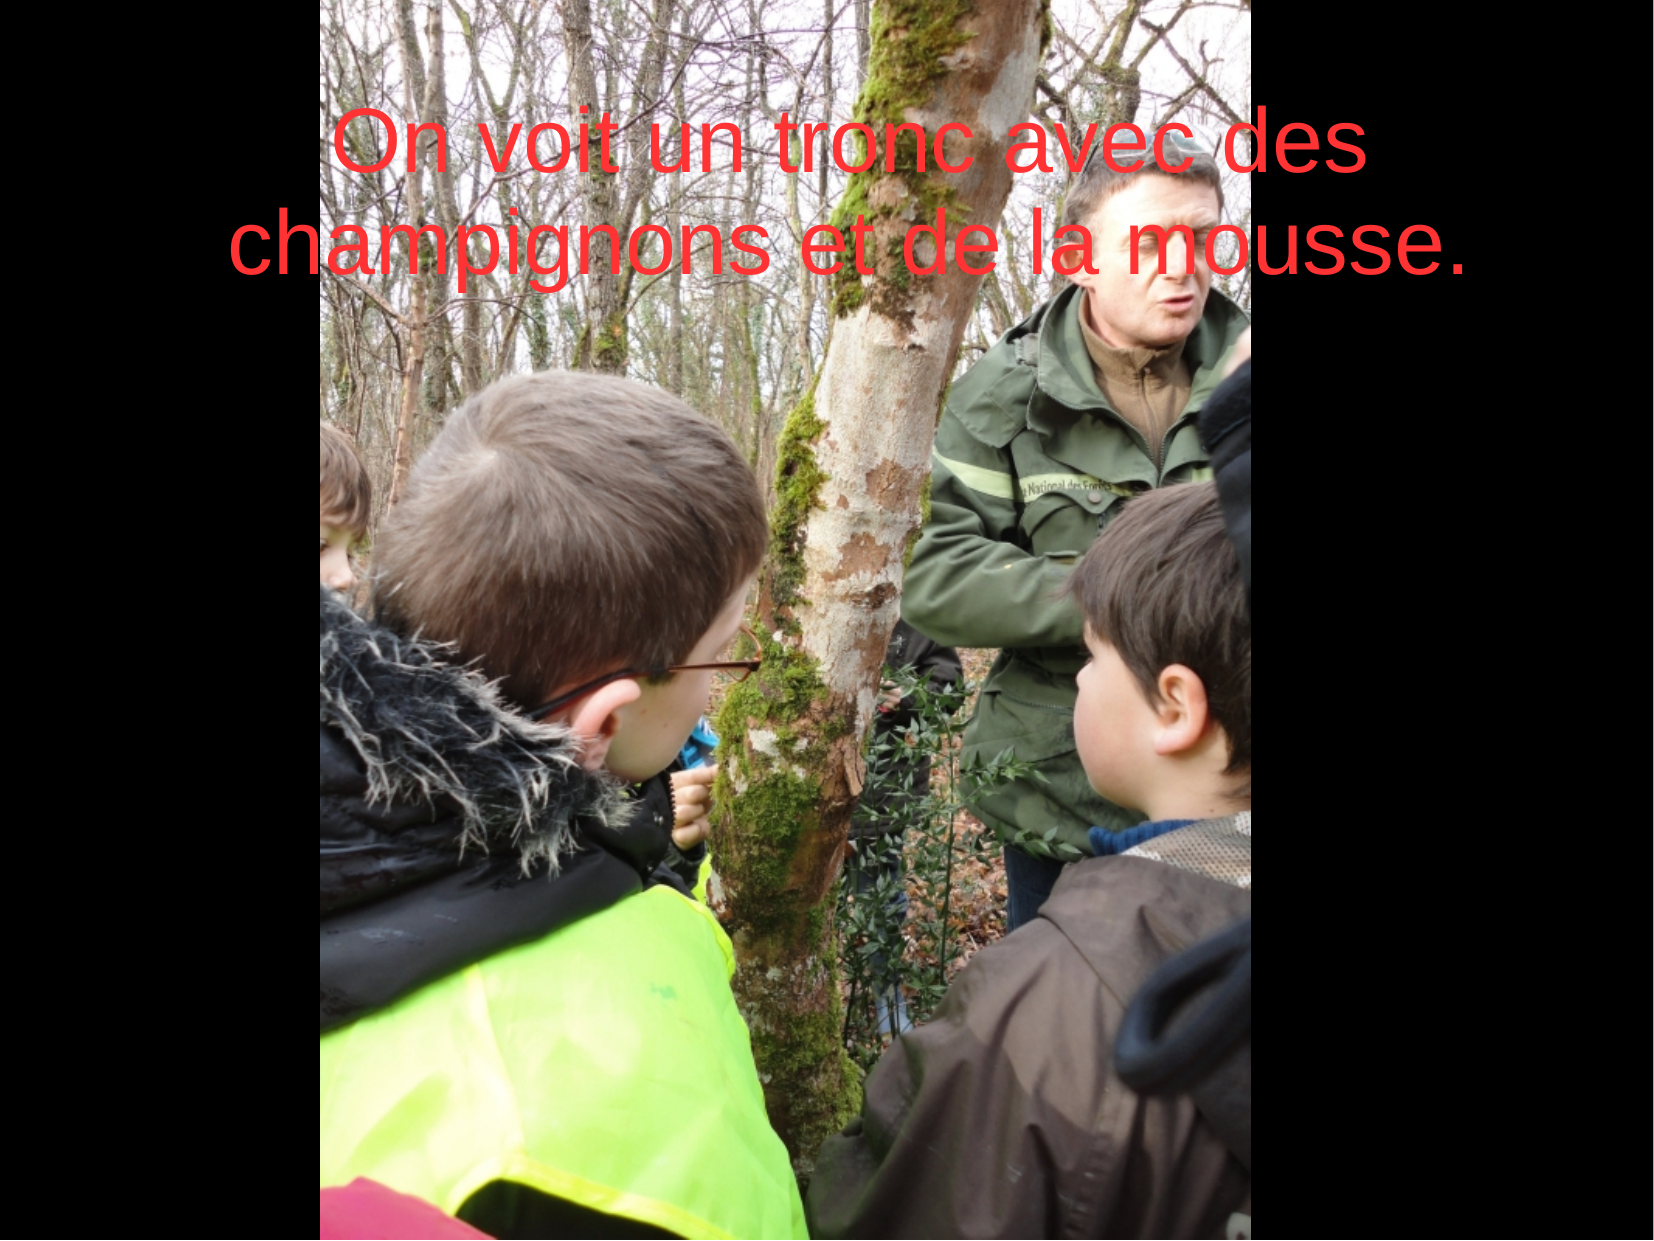

# On voit un tronc avec des champignons et de la mousse.